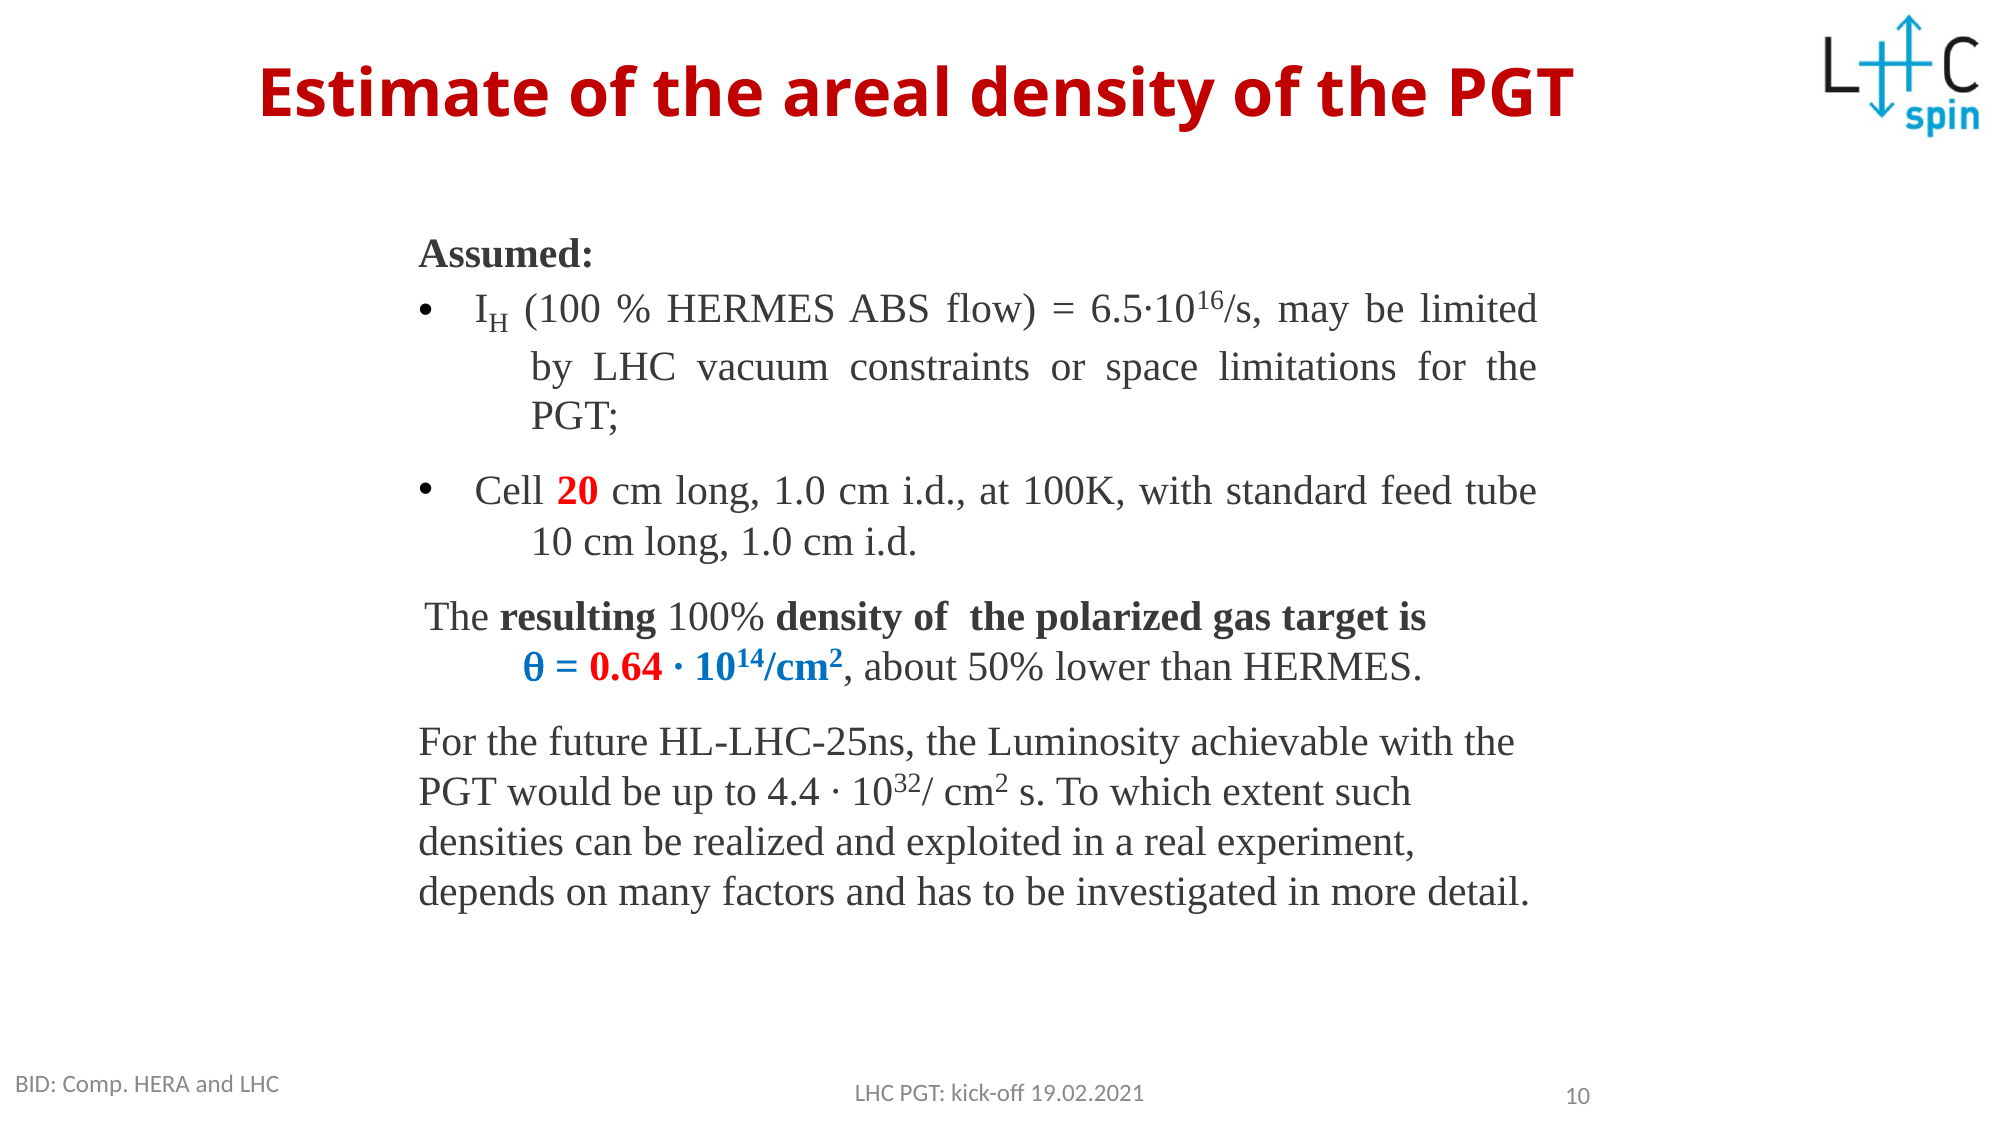

Estimate of the areal density of the PGT
Assumed:
IH (100 % HERMES ABS flow) = 6.5∙1016/s, may be limited by LHC vacuum constraints or space limitations for the PGT;
Cell 20 cm long, 1.0 cm i.d., at 100K, with standard feed tube 10 cm long, 1.0 cm i.d.
The resulting 100% density of the polarized gas target is q = 0.64 ∙ 1014/cm2, about 50% lower than HERMES.
For the future HL-LHC-25ns, the Luminosity achievable with the PGT would be up to 4.4 ∙ 1032/ cm2 s. To which extent such densities can be realized and exploited in a real experiment, depends on many factors and has to be investigated in more detail.
BID: Comp. HERA and LHC
LHC PGT: kick-off 19.02.2021